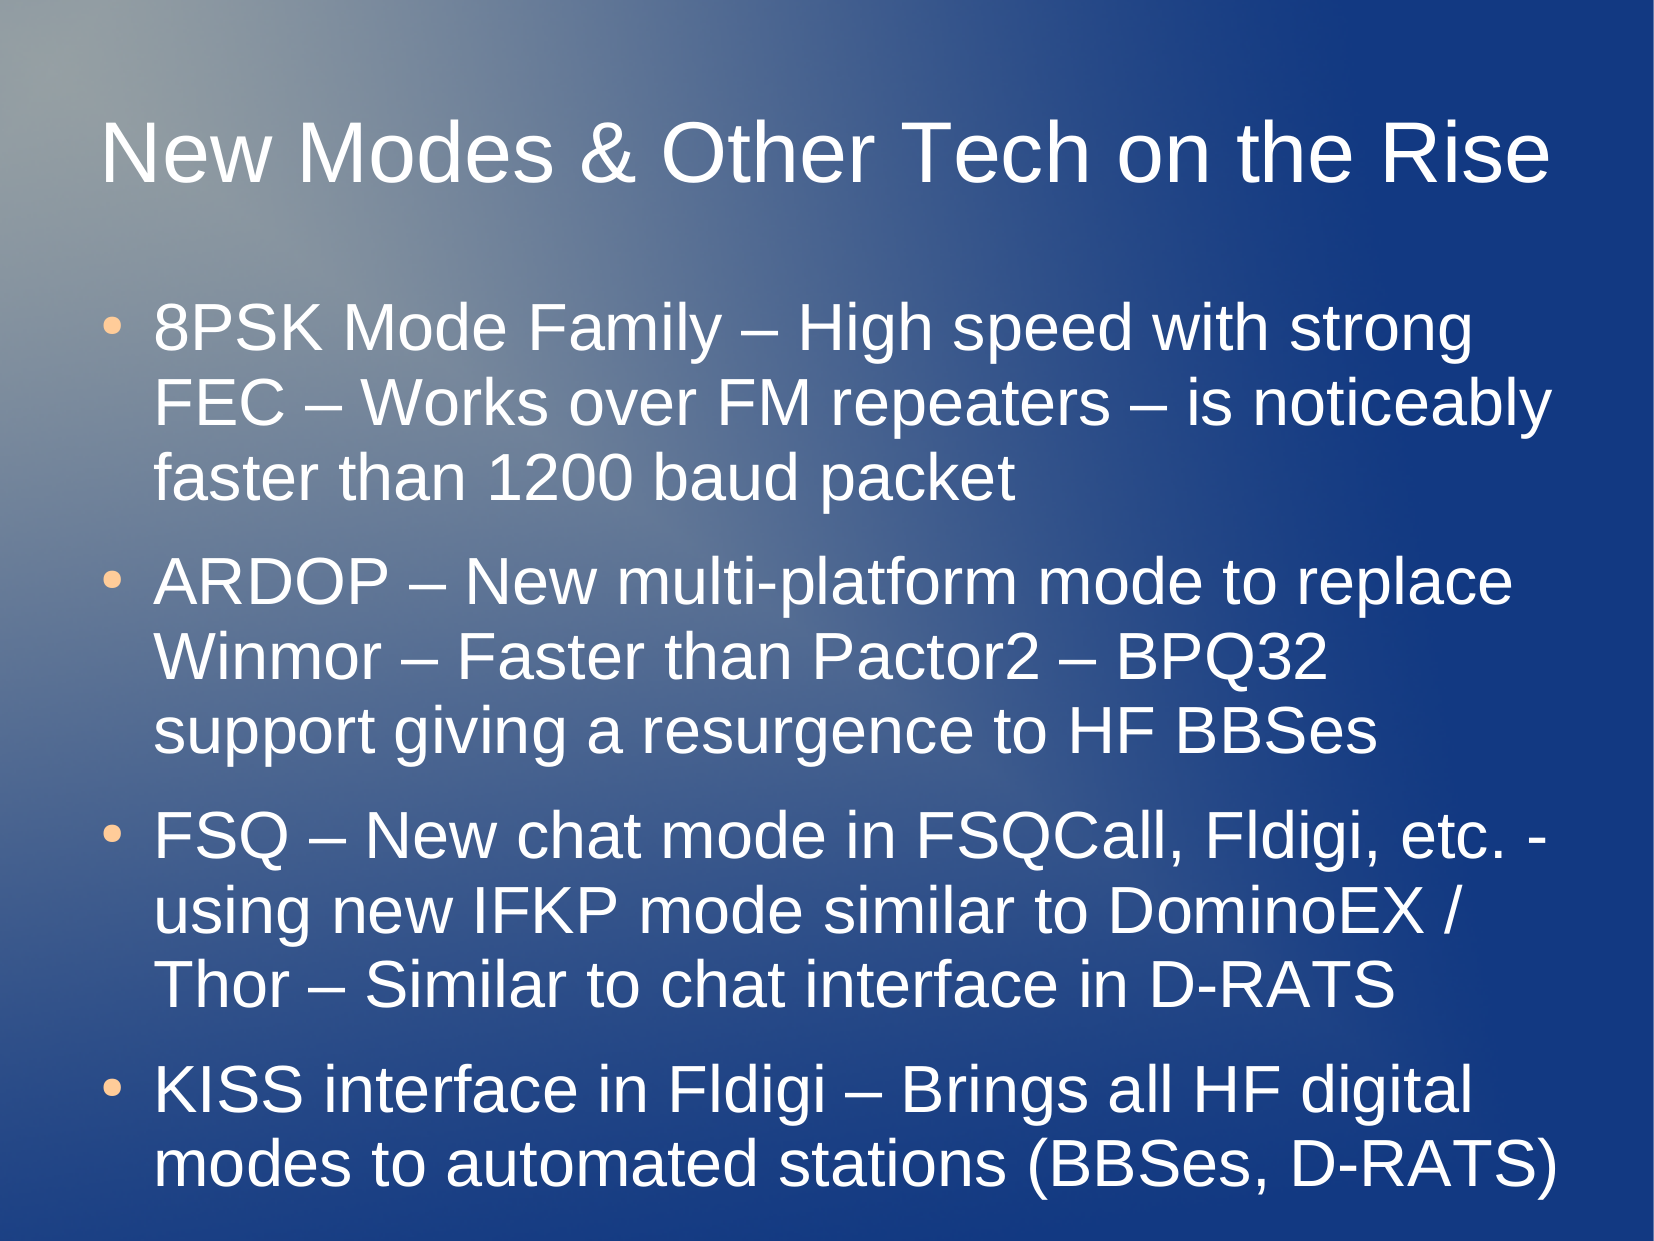

# New Modes & Other Tech on the Rise
8PSK Mode Family – High speed with strong FEC – Works over FM repeaters – is noticeably faster than 1200 baud packet
ARDOP – New multi-platform mode to replace Winmor – Faster than Pactor2 – BPQ32 support giving a resurgence to HF BBSes
FSQ – New chat mode in FSQCall, Fldigi, etc. - using new IFKP mode similar to DominoEX / Thor – Similar to chat interface in D-RATS
KISS interface in Fldigi – Brings all HF digital modes to automated stations (BBSes, D-RATS)